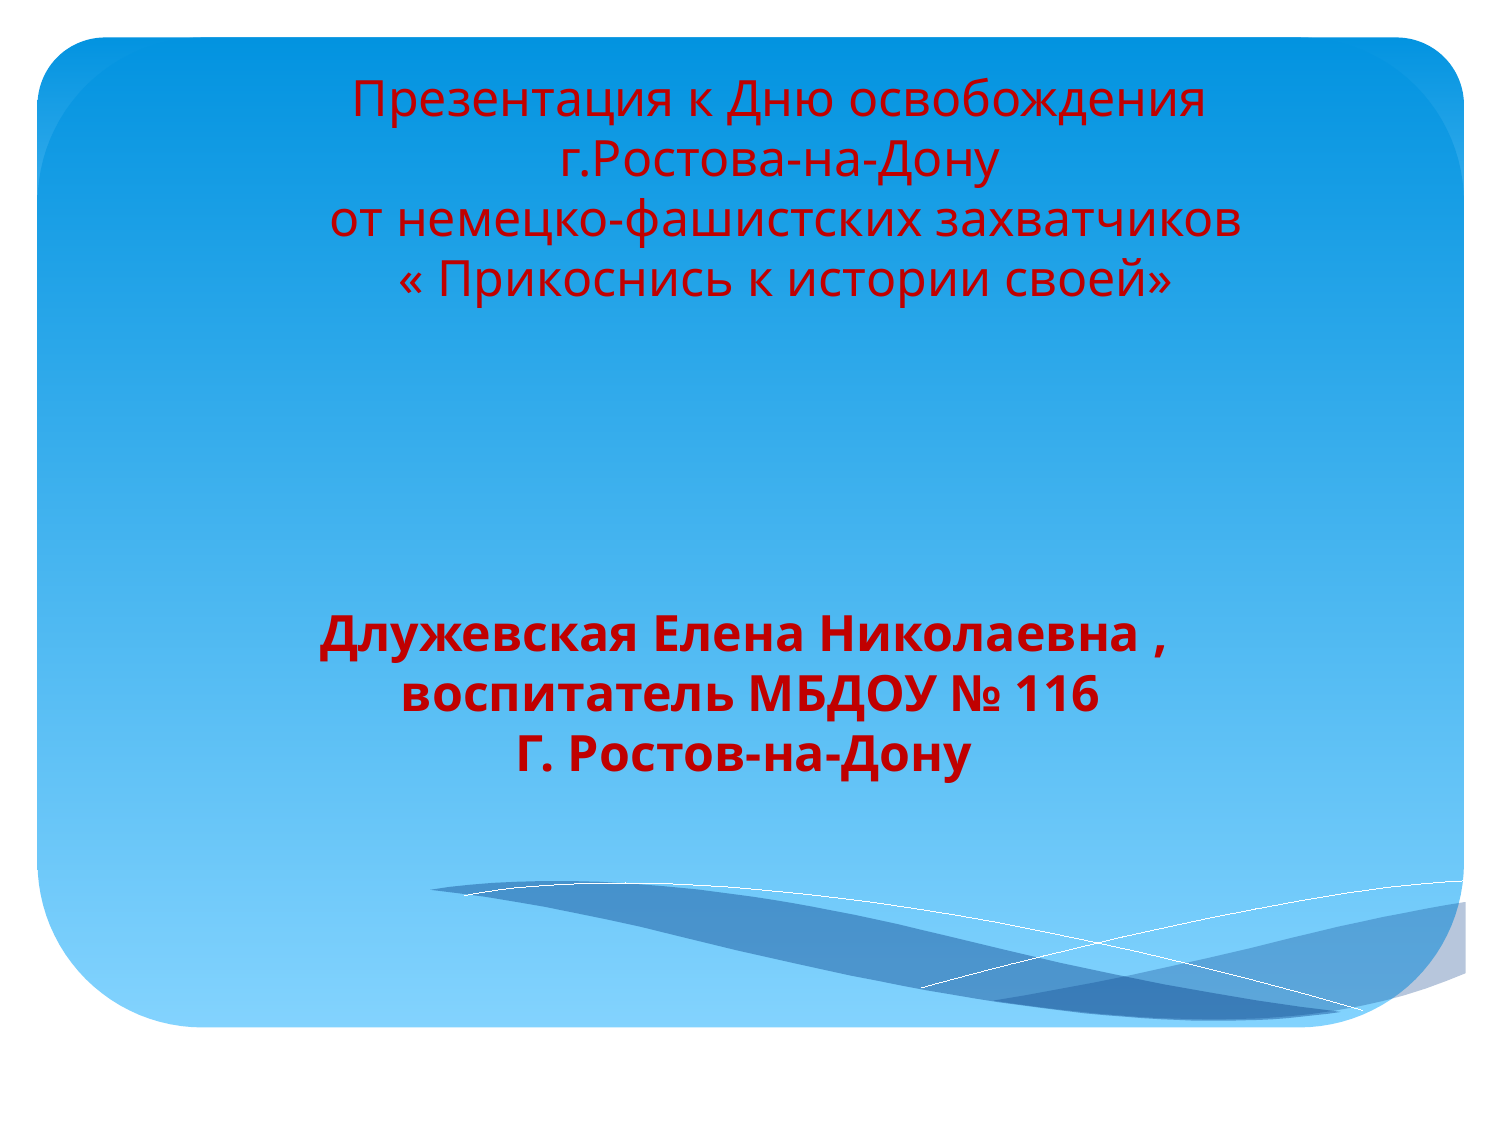

# Презентация к Дню освобождения г.Ростова-на-Дону от немецко-фашистских захватчиков « Прикоснись к истории своей»
Длужевская Елена Николаевна ,
 воспитатель МБДОУ № 116
Г. Ростов-на-Дону